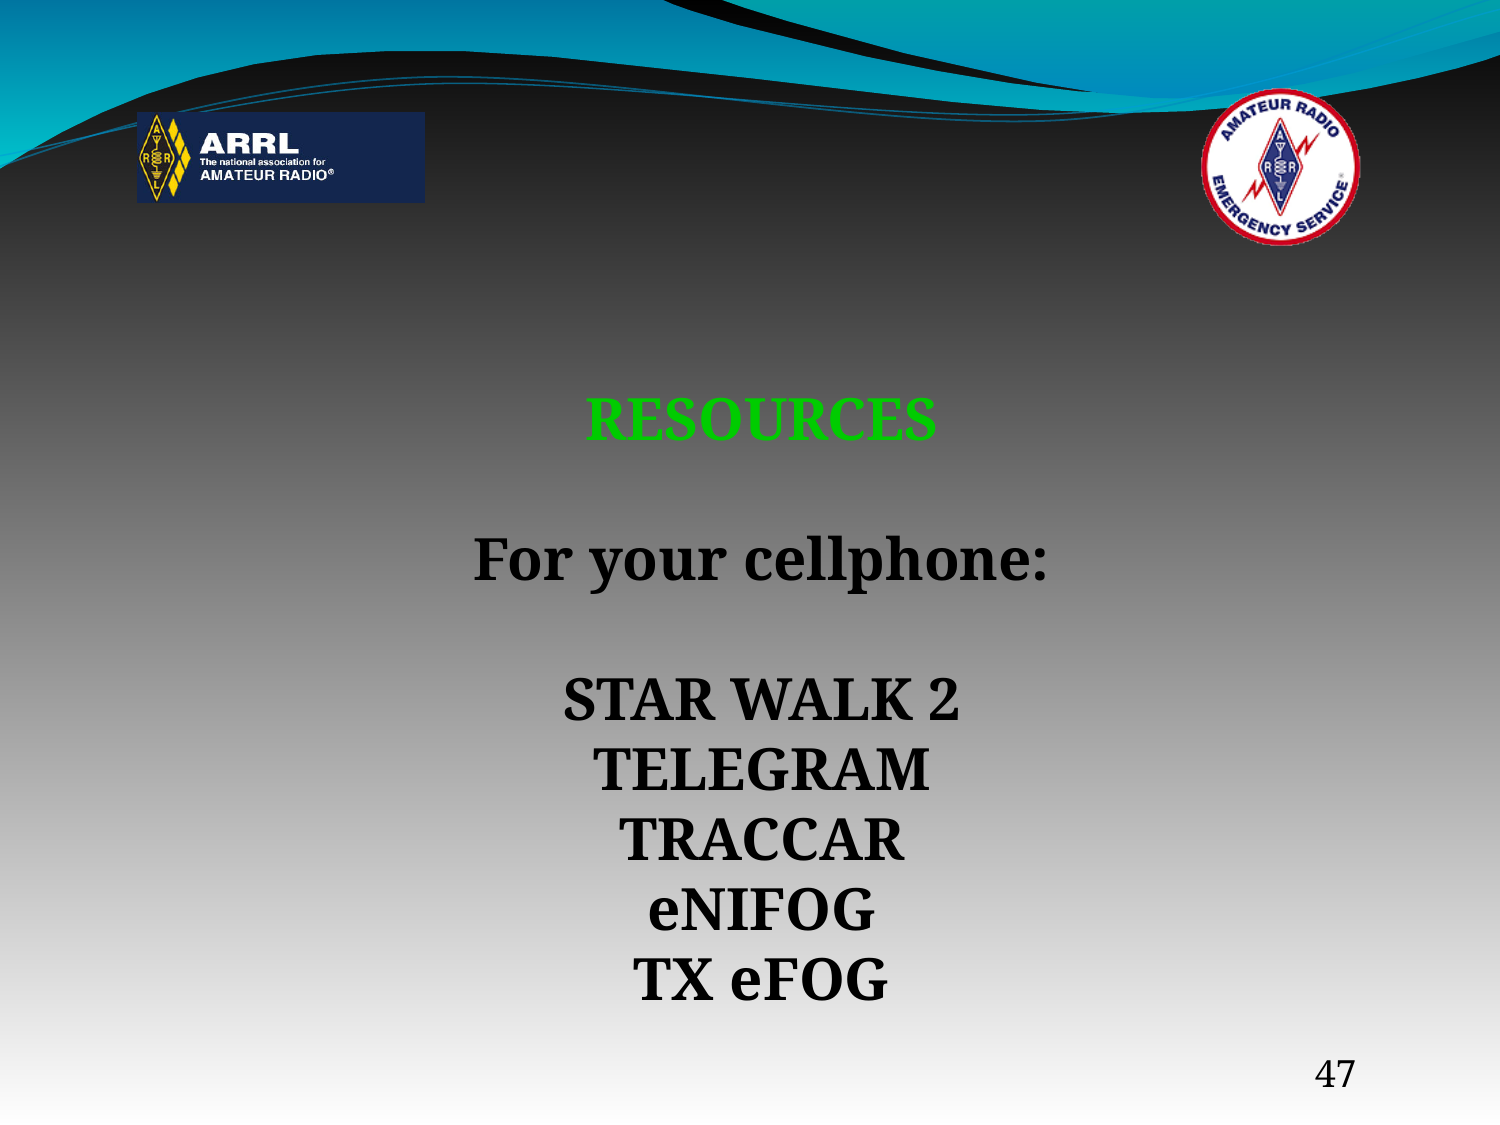

#
RESOURCES
For your cellphone:
STAR WALK 2
TELEGRAM
TRACCAR
eNIFOG
TX eFOG